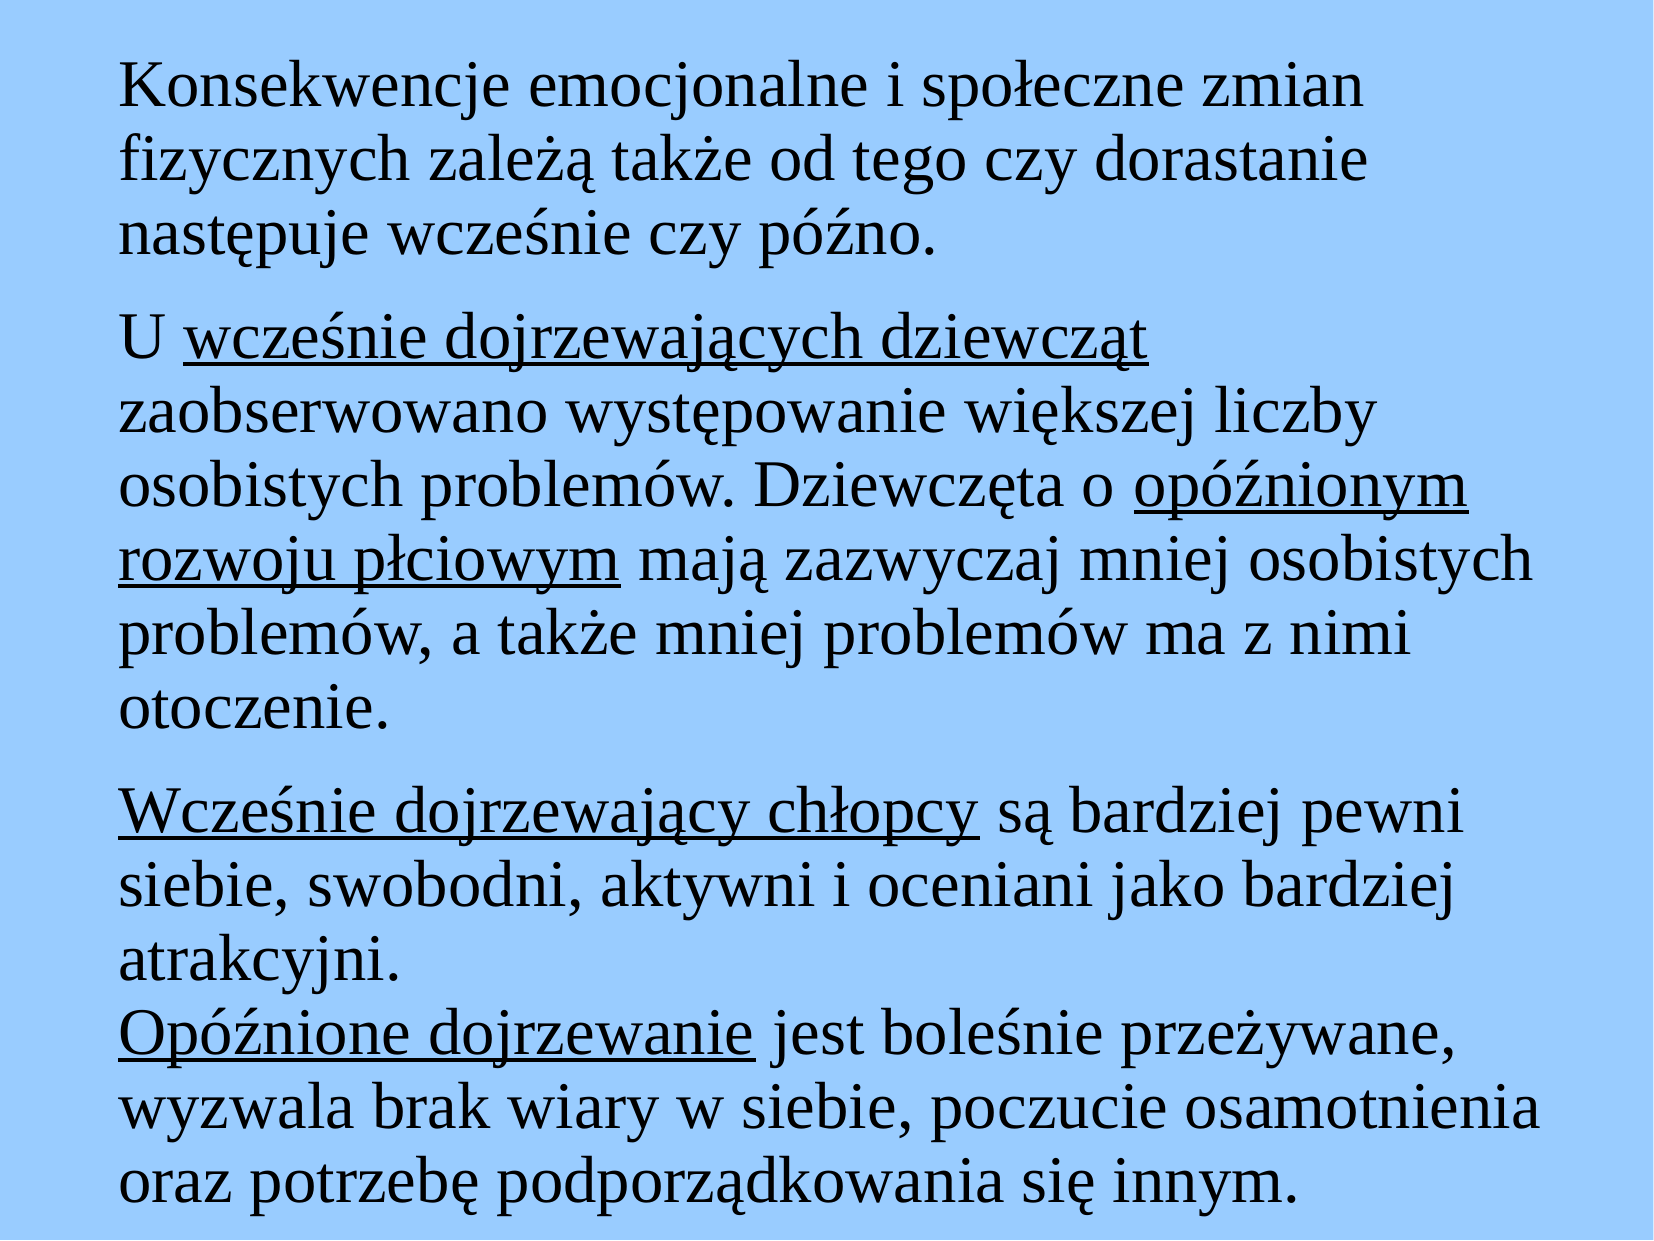

# Konsekwencje emocjonalne i społeczne zmian fizycznych zależą także od tego czy dorastanie następuje wcześnie czy późno.
U wcześnie dojrzewających dziewcząt zaobserwowano występowanie większej liczby osobistych problemów. Dziewczęta o opóźnionym rozwoju płciowym mają zazwyczaj mniej osobistych problemów, a także mniej problemów ma z nimi otoczenie.
Wcześnie dojrzewający chłopcy są bardziej pewni siebie, swobodni, aktywni i oceniani jako bardziej atrakcyjni.
Opóźnione dojrzewanie jest boleśnie przeżywane, wyzwala brak wiary w siebie, poczucie osamotnienia oraz potrzebę podporządkowania się innym.